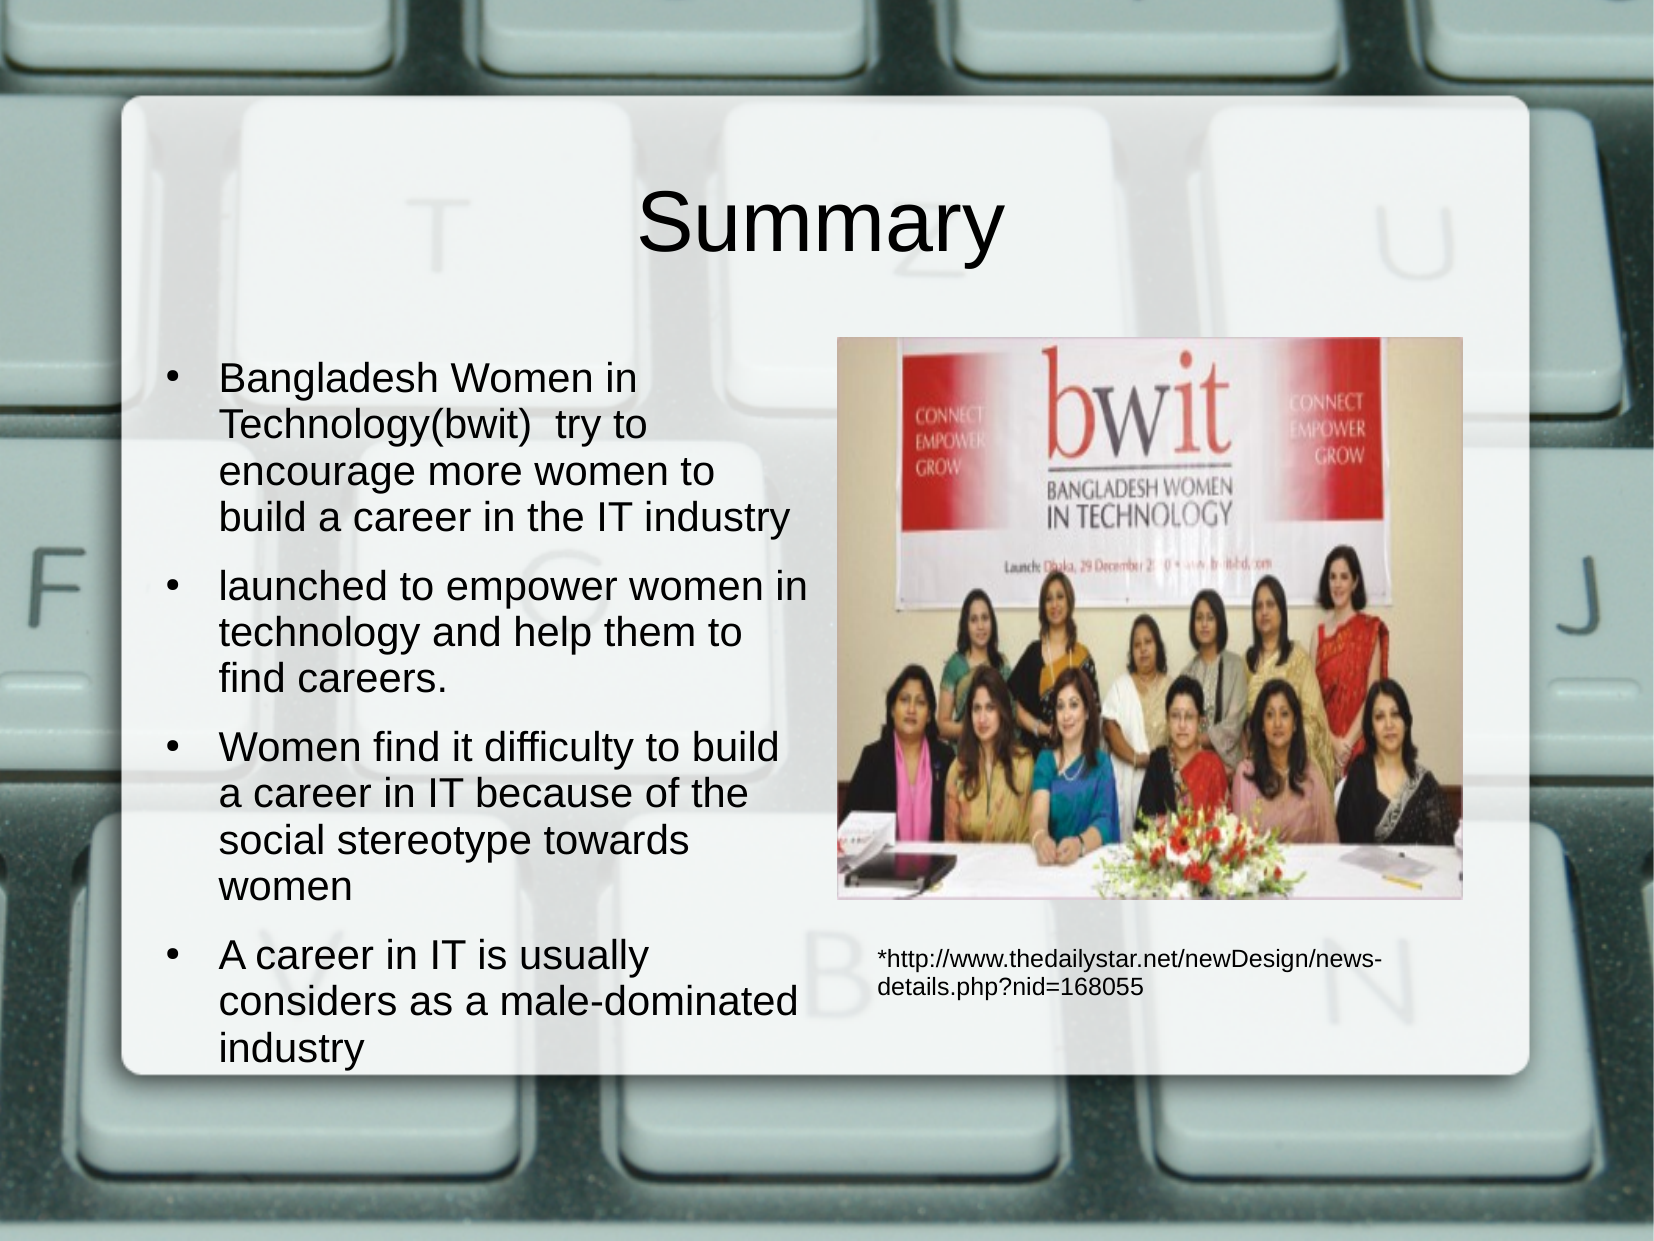

# Summary
Bangladesh Women in Technology(bwit) try to encourage more women to build a career in the IT industry
launched to empower women in technology and help them to find careers.
Women find it difficulty to build a career in IT because of the social stereotype towards women
A career in IT is usually considers as a male-dominated industry
*http://www.thedailystar.net/newDesign/news-details.php?nid=168055